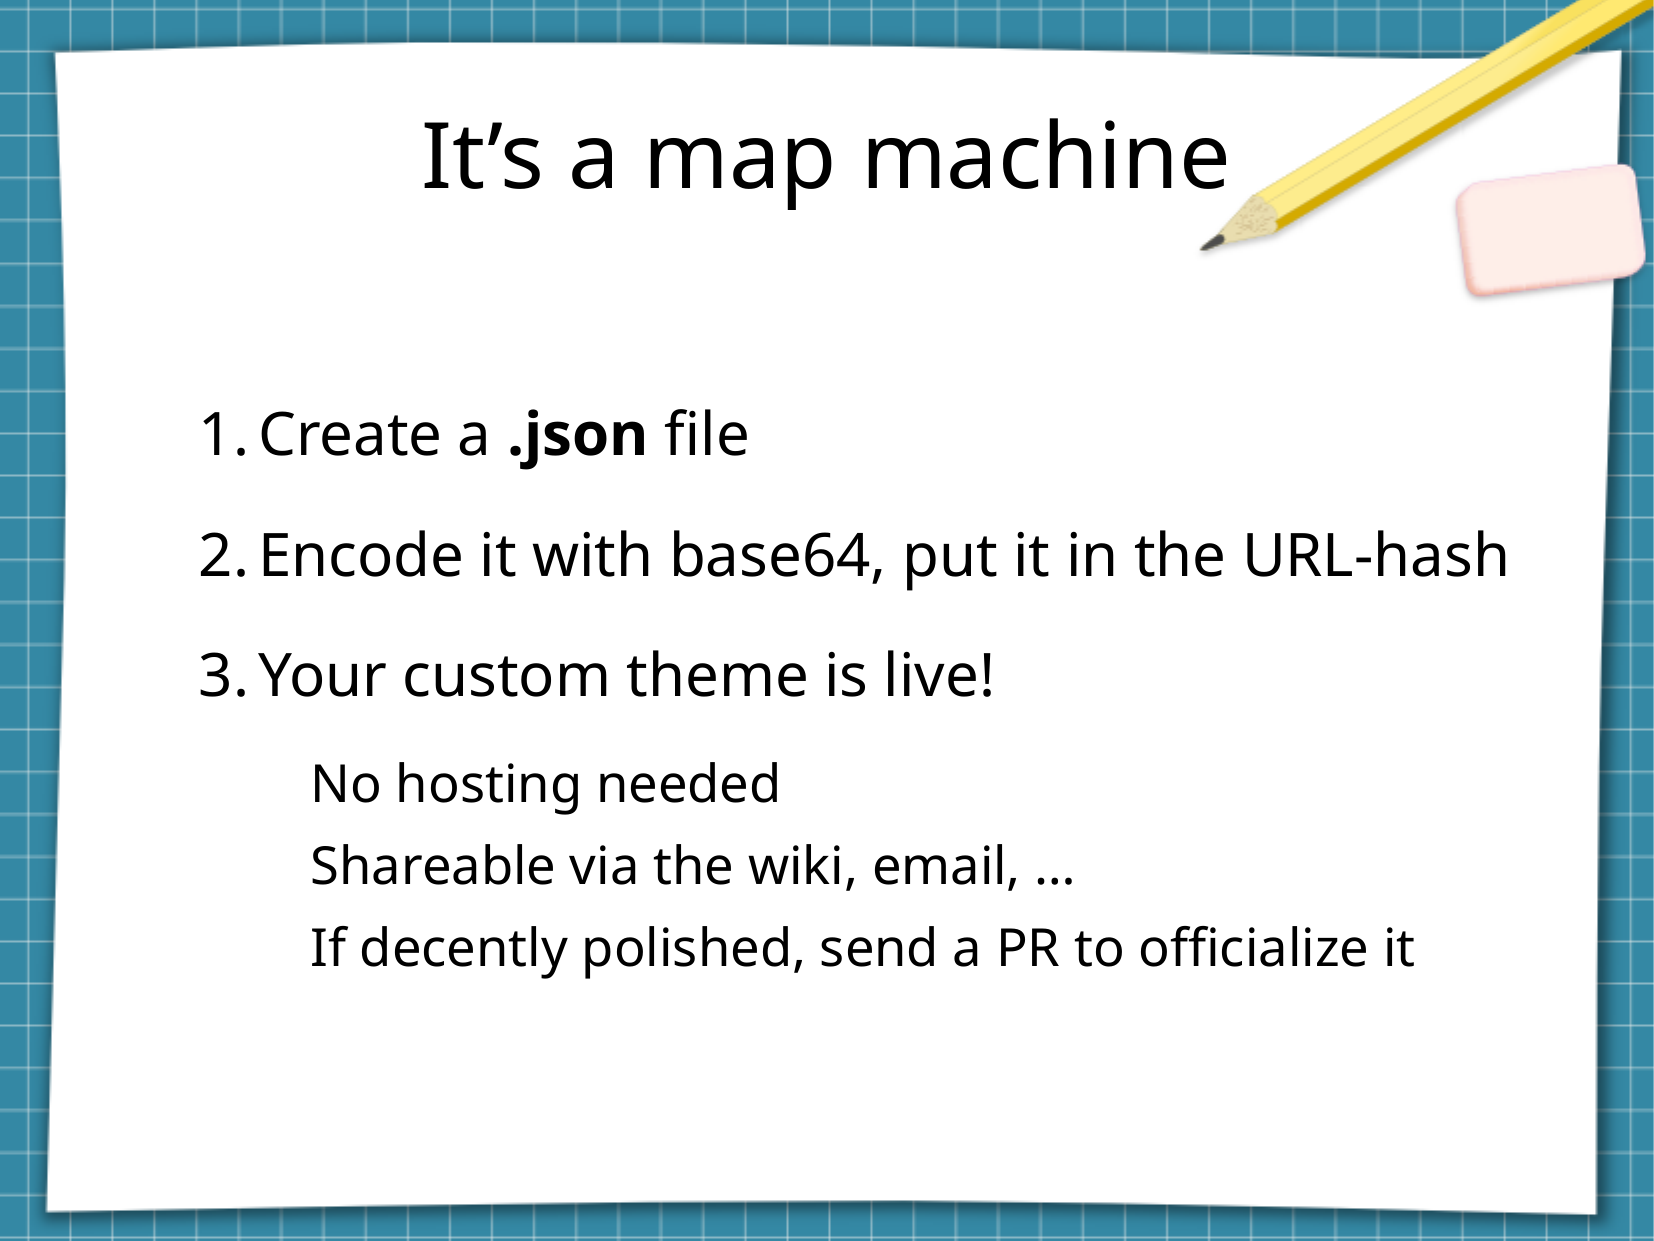

# It’s a map machine
Create a .json file
Encode it with base64, put it in the URL-hash
Your custom theme is live!
No hosting needed
Shareable via the wiki, email, …
If decently polished, send a PR to officialize it